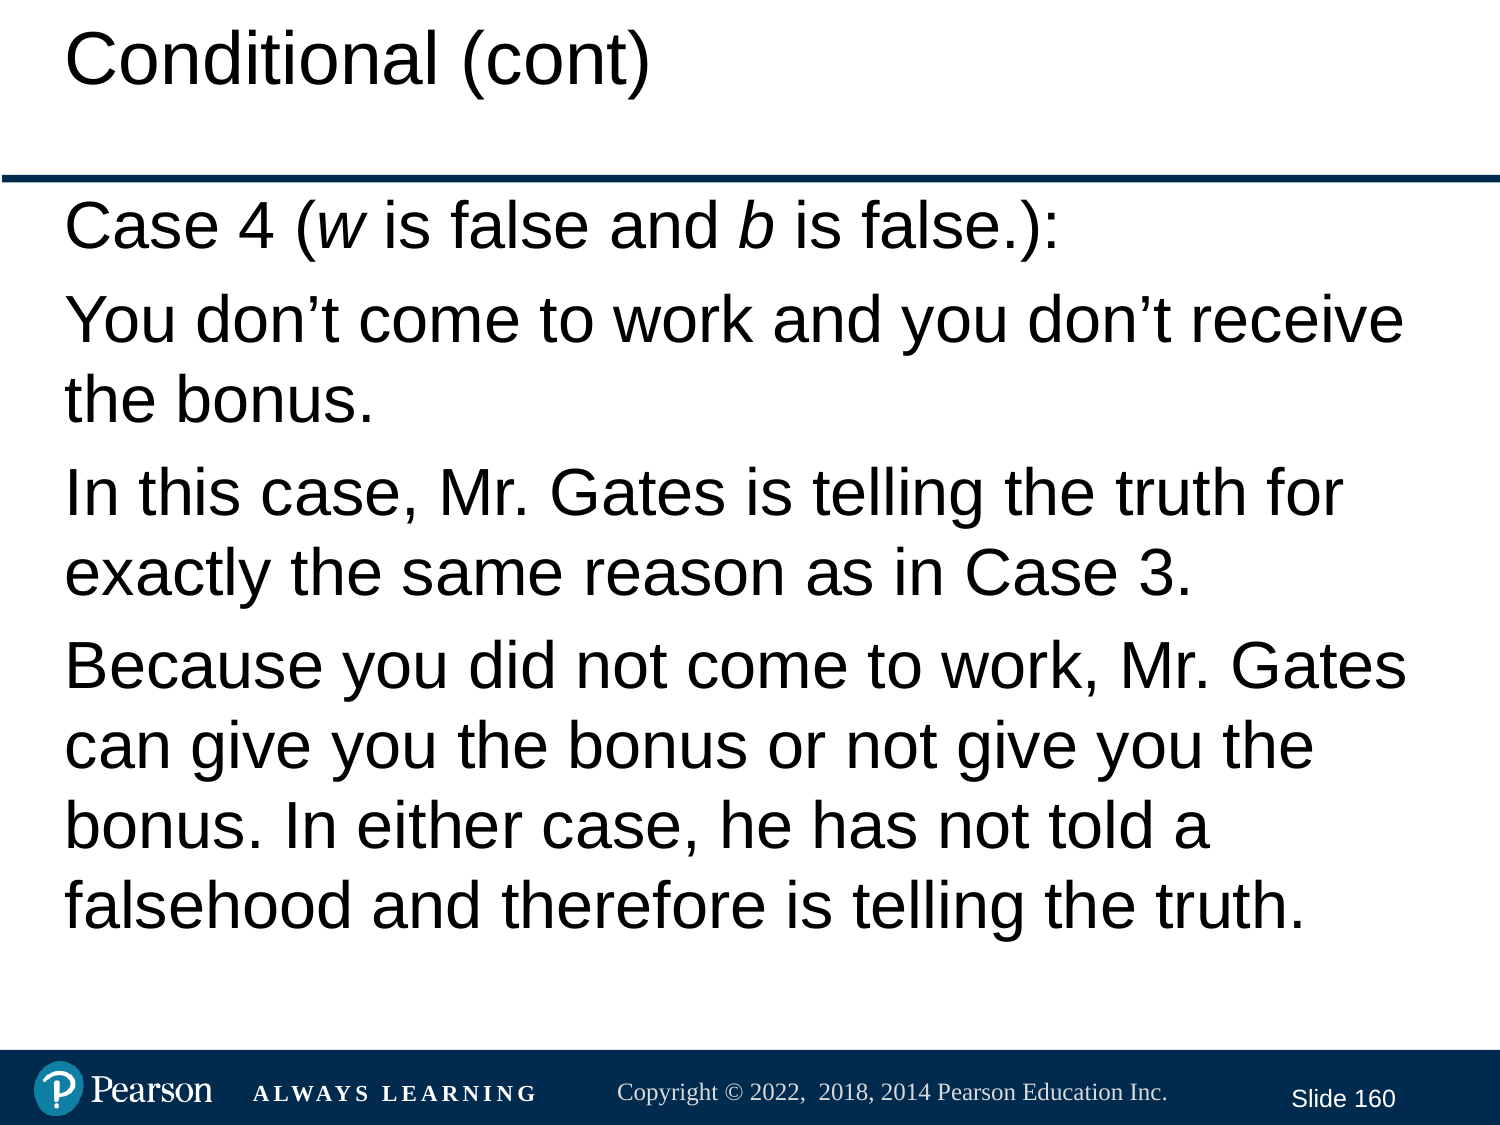

# Conditional (cont)
Case 4 (w is false and b is false.):
You don’t come to work and you don’t receive the bonus.
In this case, Mr. Gates is telling the truth for exactly the same reason as in Case 3.
Because you did not come to work, Mr. Gates can give you the bonus or not give you the bonus. In either case, he has not told a falsehood and therefore is telling the truth.